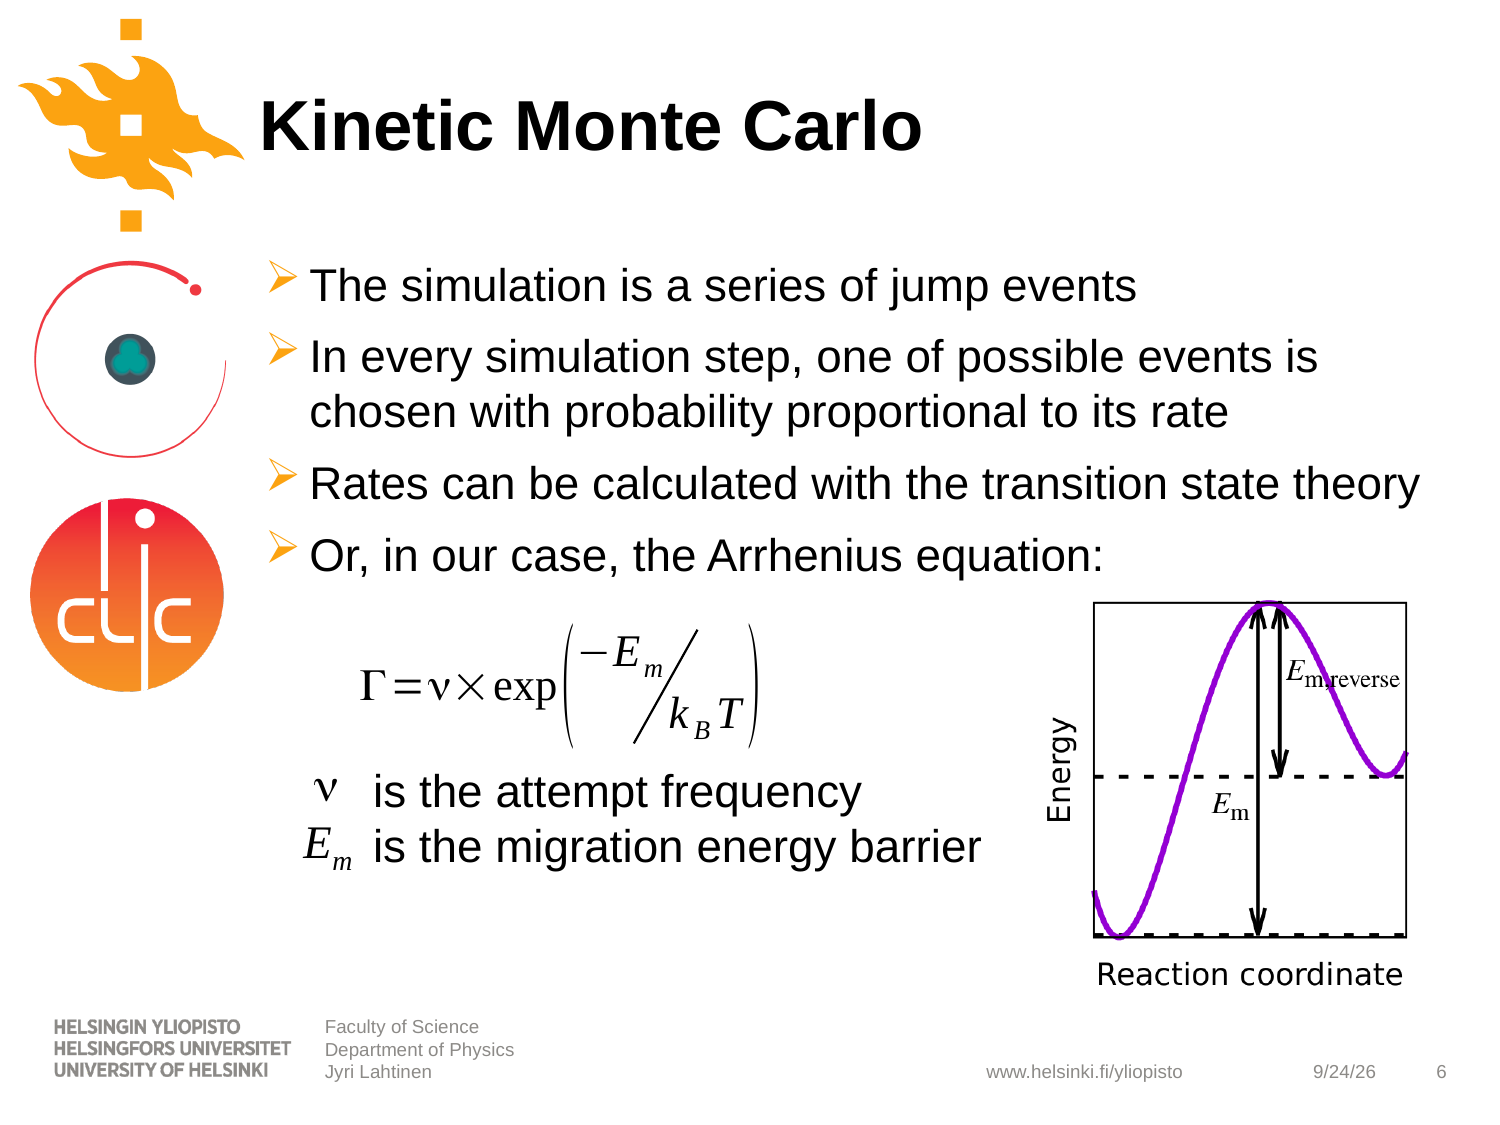

# Kinetic Monte Carlo
The simulation is a series of jump events
In every simulation step, one of possible events is chosen with probability proportional to its rate
Rates can be calculated with the transition state theory
Or, in our case, the Arrhenius equation:
 is the attempt frequency
 is the migration energy barrier
Faculty of Science
Department of Physics
Jyri Lahtinen